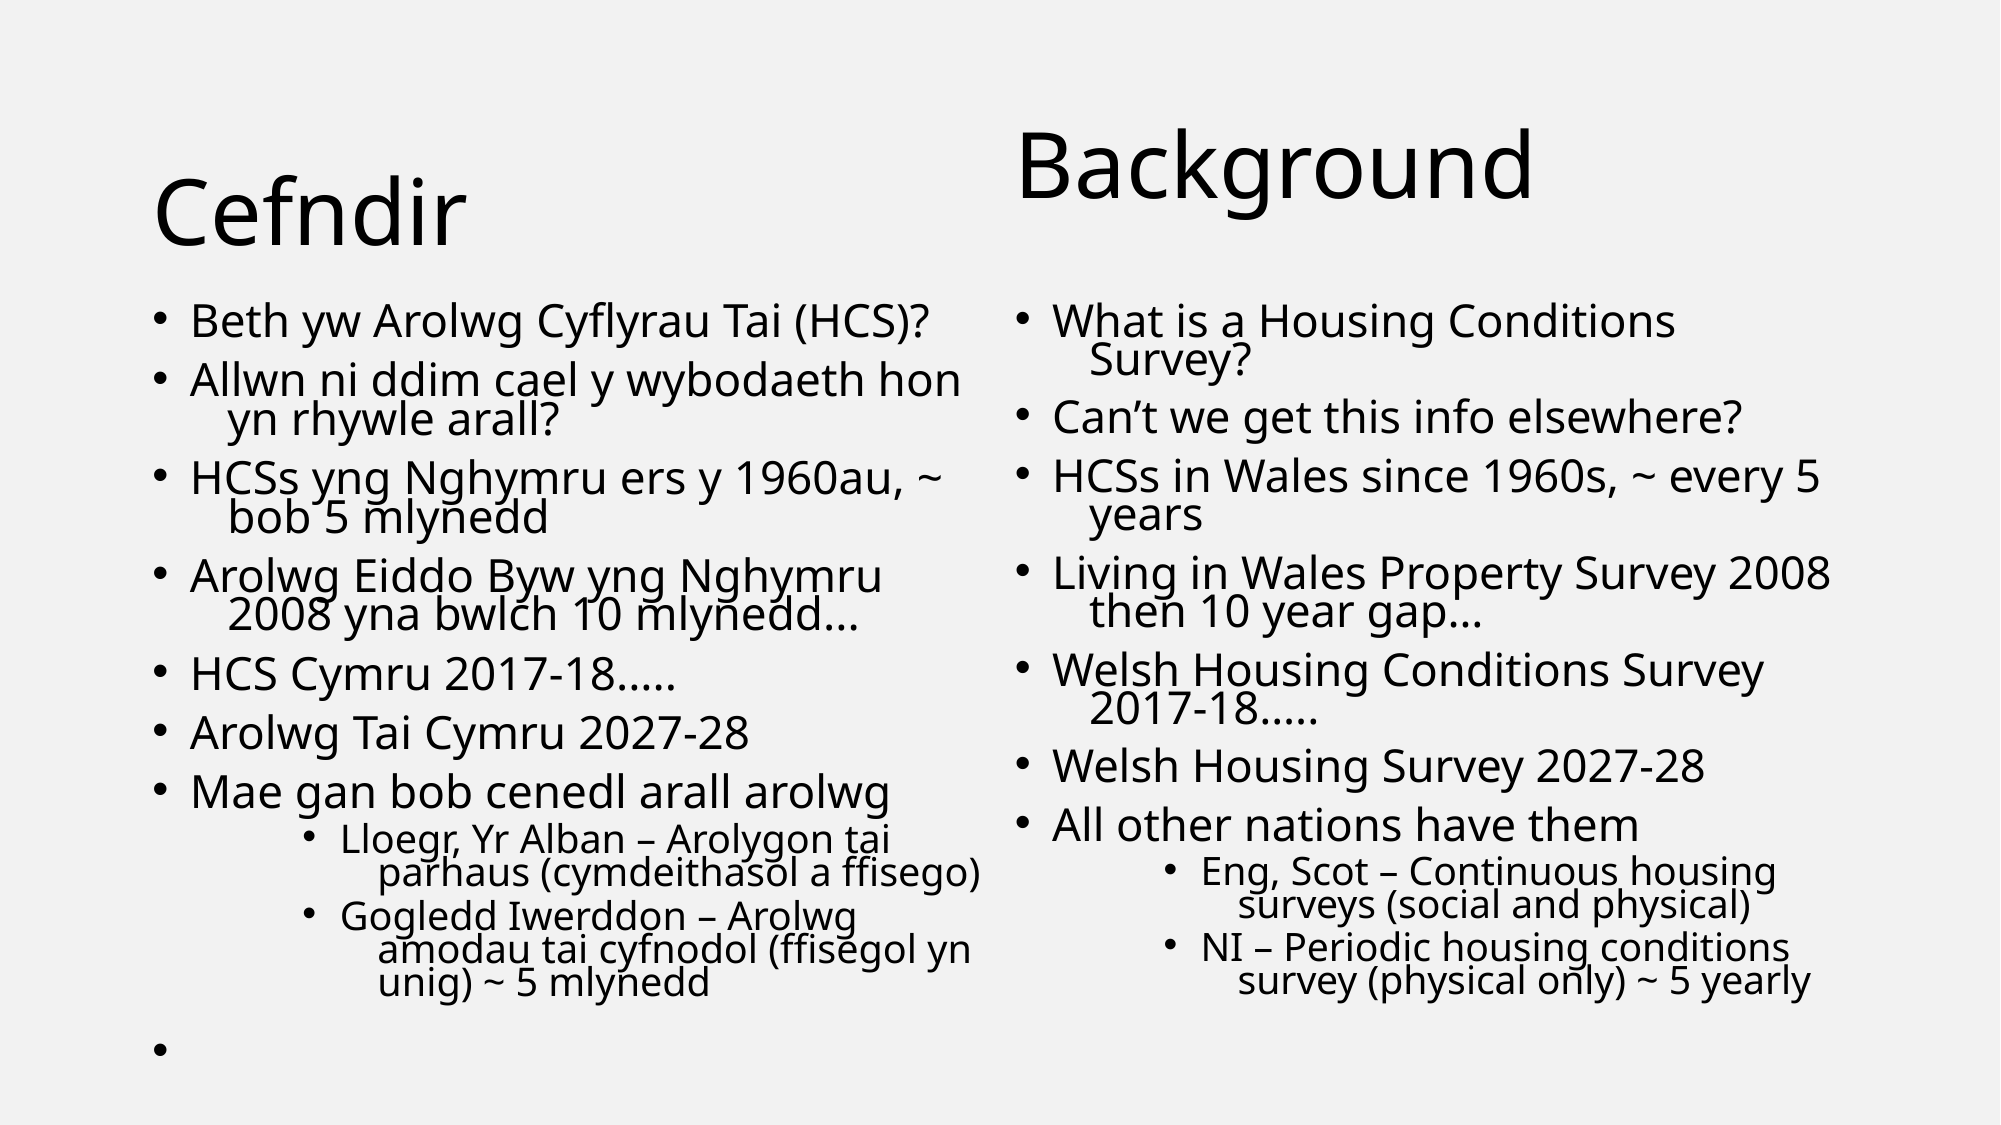

Cefndir
Background
# Beth yw Arolwg Cyflyrau Tai (HCS)?
Allwn ni ddim cael y wybodaeth hon yn rhywle arall?
HCSs yng Nghymru ers y 1960au, ~ bob 5 mlynedd
Arolwg Eiddo Byw yng Nghymru 2008 yna bwlch 10 mlynedd...
HCS Cymru 2017-18.....
Arolwg Tai Cymru 2027-28
Mae gan bob cenedl arall arolwg
Lloegr, Yr Alban – Arolygon tai parhaus (cymdeithasol a ffisego)
Gogledd Iwerddon – Arolwg amodau tai cyfnodol (ffisegol yn unig) ~ 5 mlynedd
What is a Housing Conditions Survey?
Can’t we get this info elsewhere?
HCSs in Wales since 1960s, ~ every 5 years
Living in Wales Property Survey 2008 then 10 year gap…
Welsh Housing Conditions Survey 2017-18…..
Welsh Housing Survey 2027-28
All other nations have them
Eng, Scot – Continuous housing surveys (social and physical)
NI – Periodic housing conditions survey (physical only) ~ 5 yearly